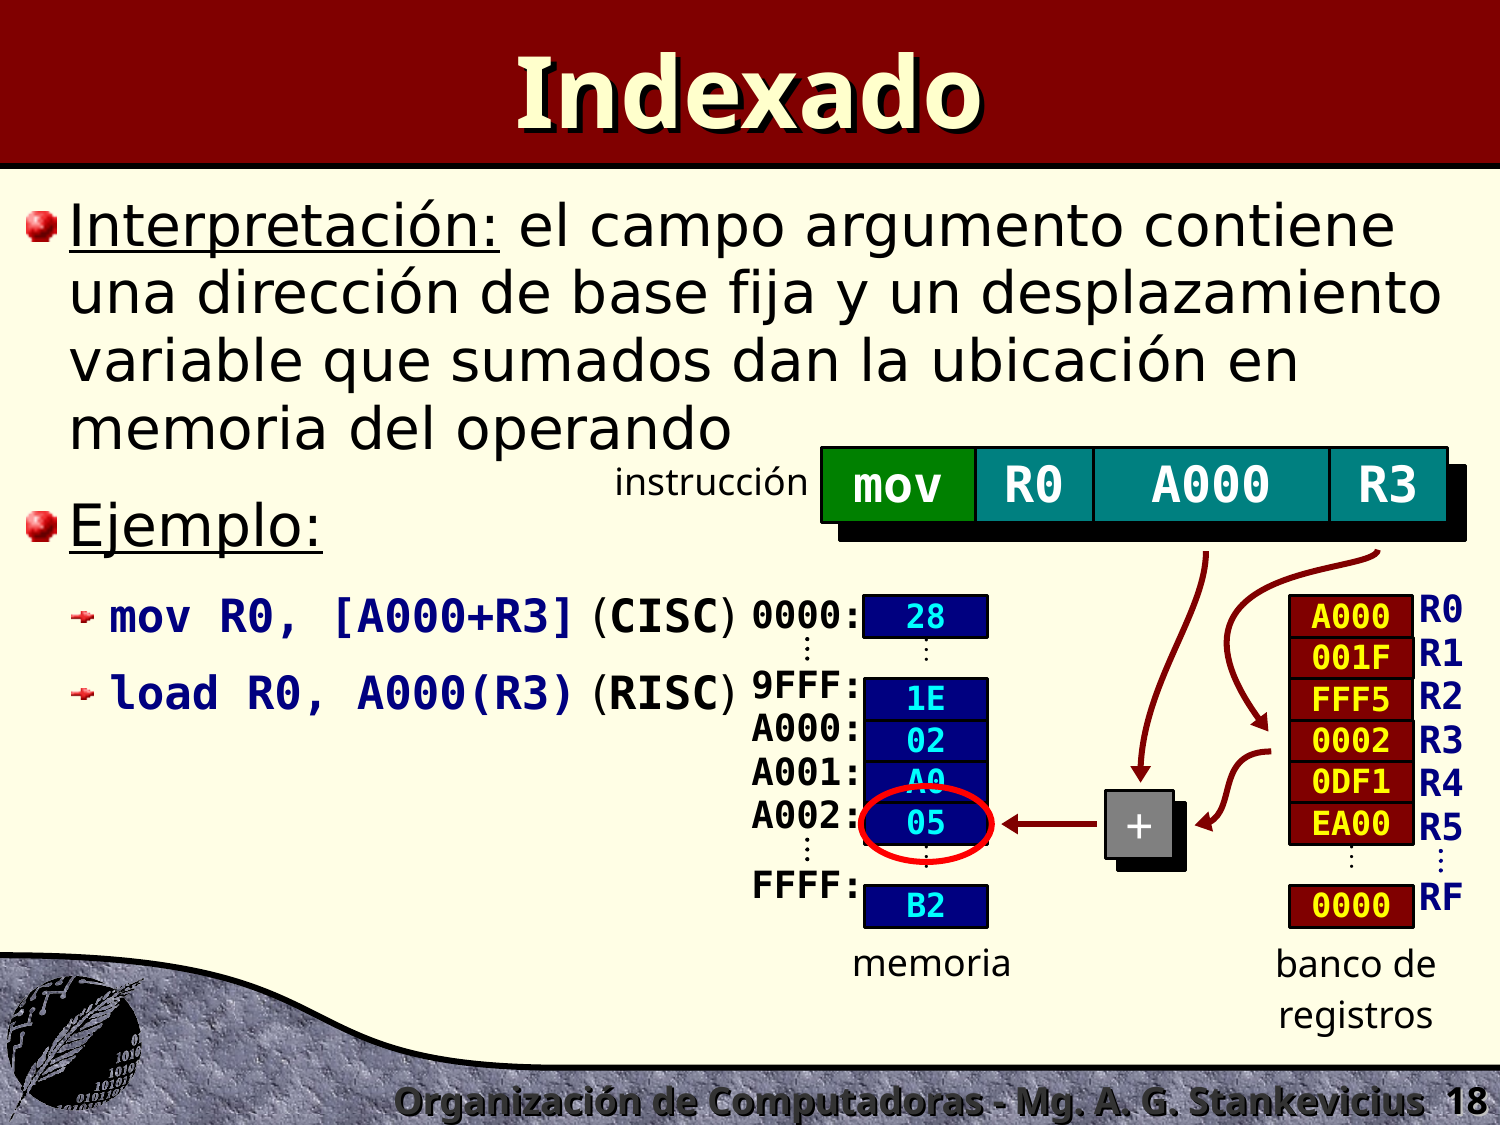

# Indexado
Interpretación: el campo argumento contiene una dirección de base fija y un desplazamiento variable que sumados dan la ubicación en memoria del operando
Ejemplo:
mov R0, [A000+R3] (CISC)
load R0, A000(R3) (RISC)
instrucción
mov
R0
A000
R3
R0
R1
R2
R3
R4
R5
⋮
RF
0000:
⋮
9FFF:
A000:
A001:
A002:
⋮
FFFF:
28
A000
⋮
001F
1E
FFF5
02
0002
A0
0DF1
+
05
EA00
⋮
⋮
B2
0000
memoria
banco de
registros
18